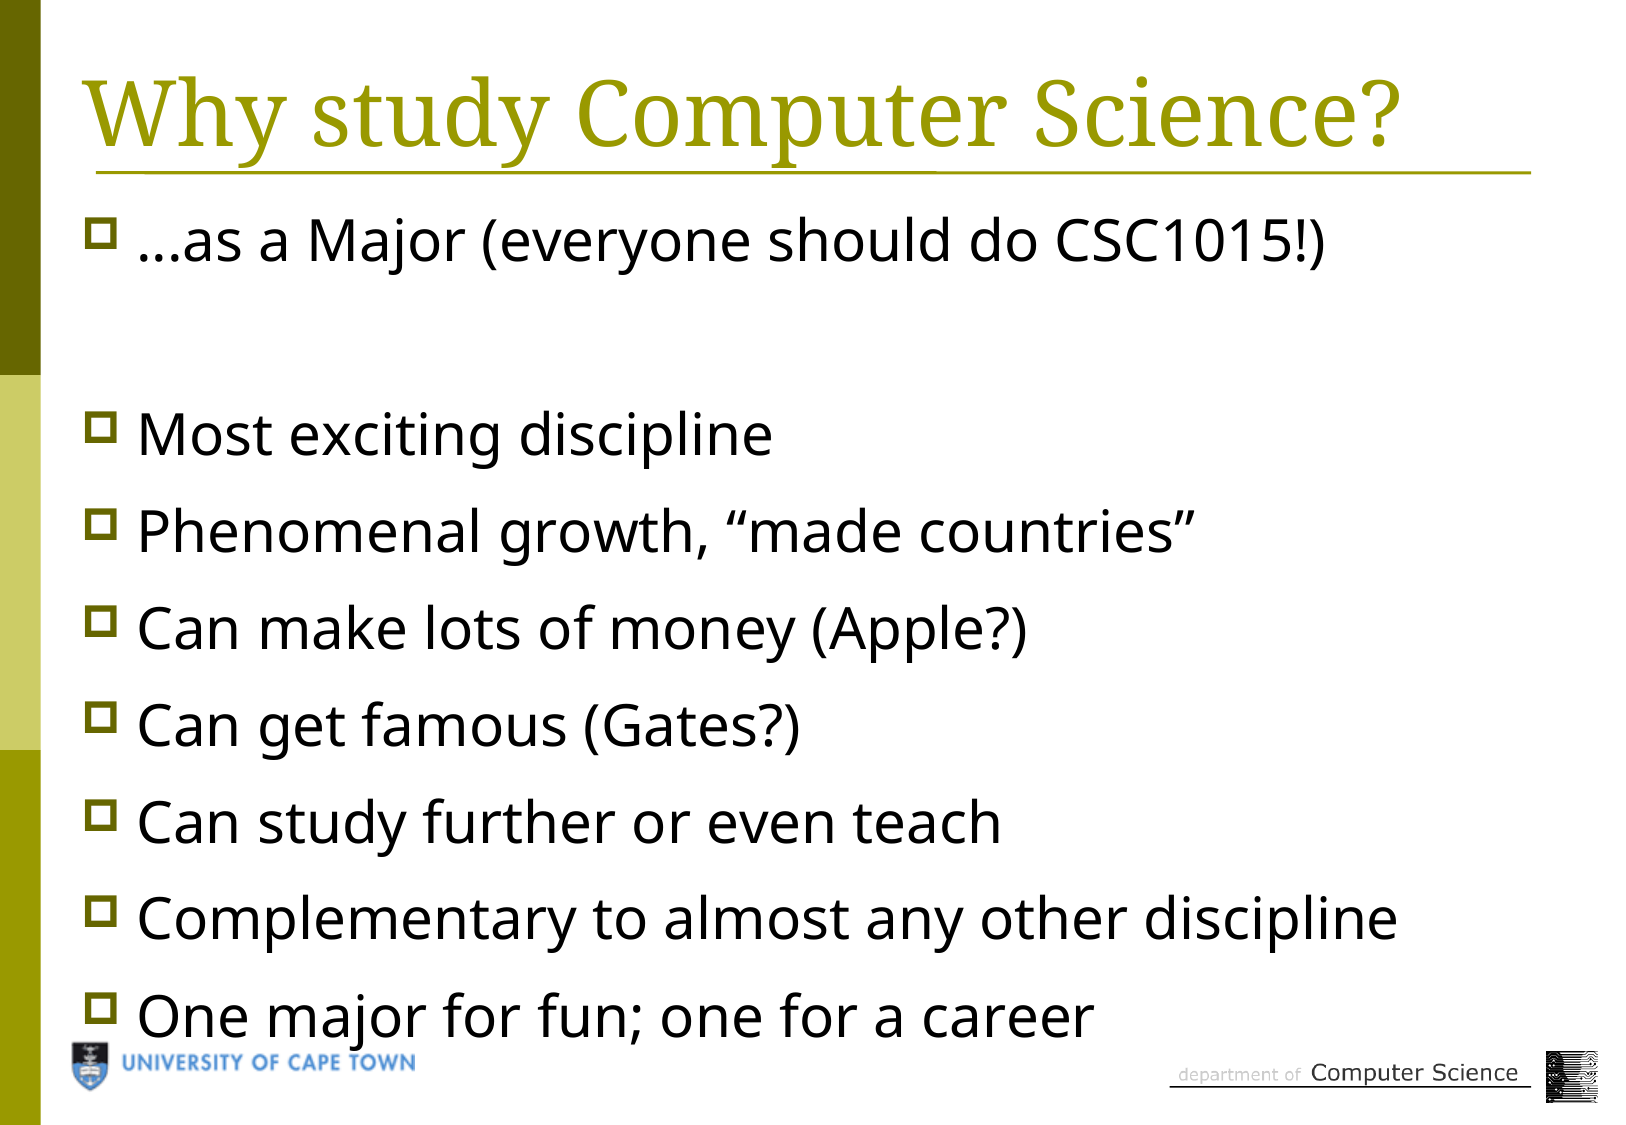

# Why study Computer Science?
...as a Major (everyone should do CSC1015!)
Most exciting discipline
Phenomenal growth, “made countries”
Can make lots of money (Apple?)
Can get famous (Gates?)
Can study further or even teach
Complementary to almost any other discipline
One major for fun; one for a career